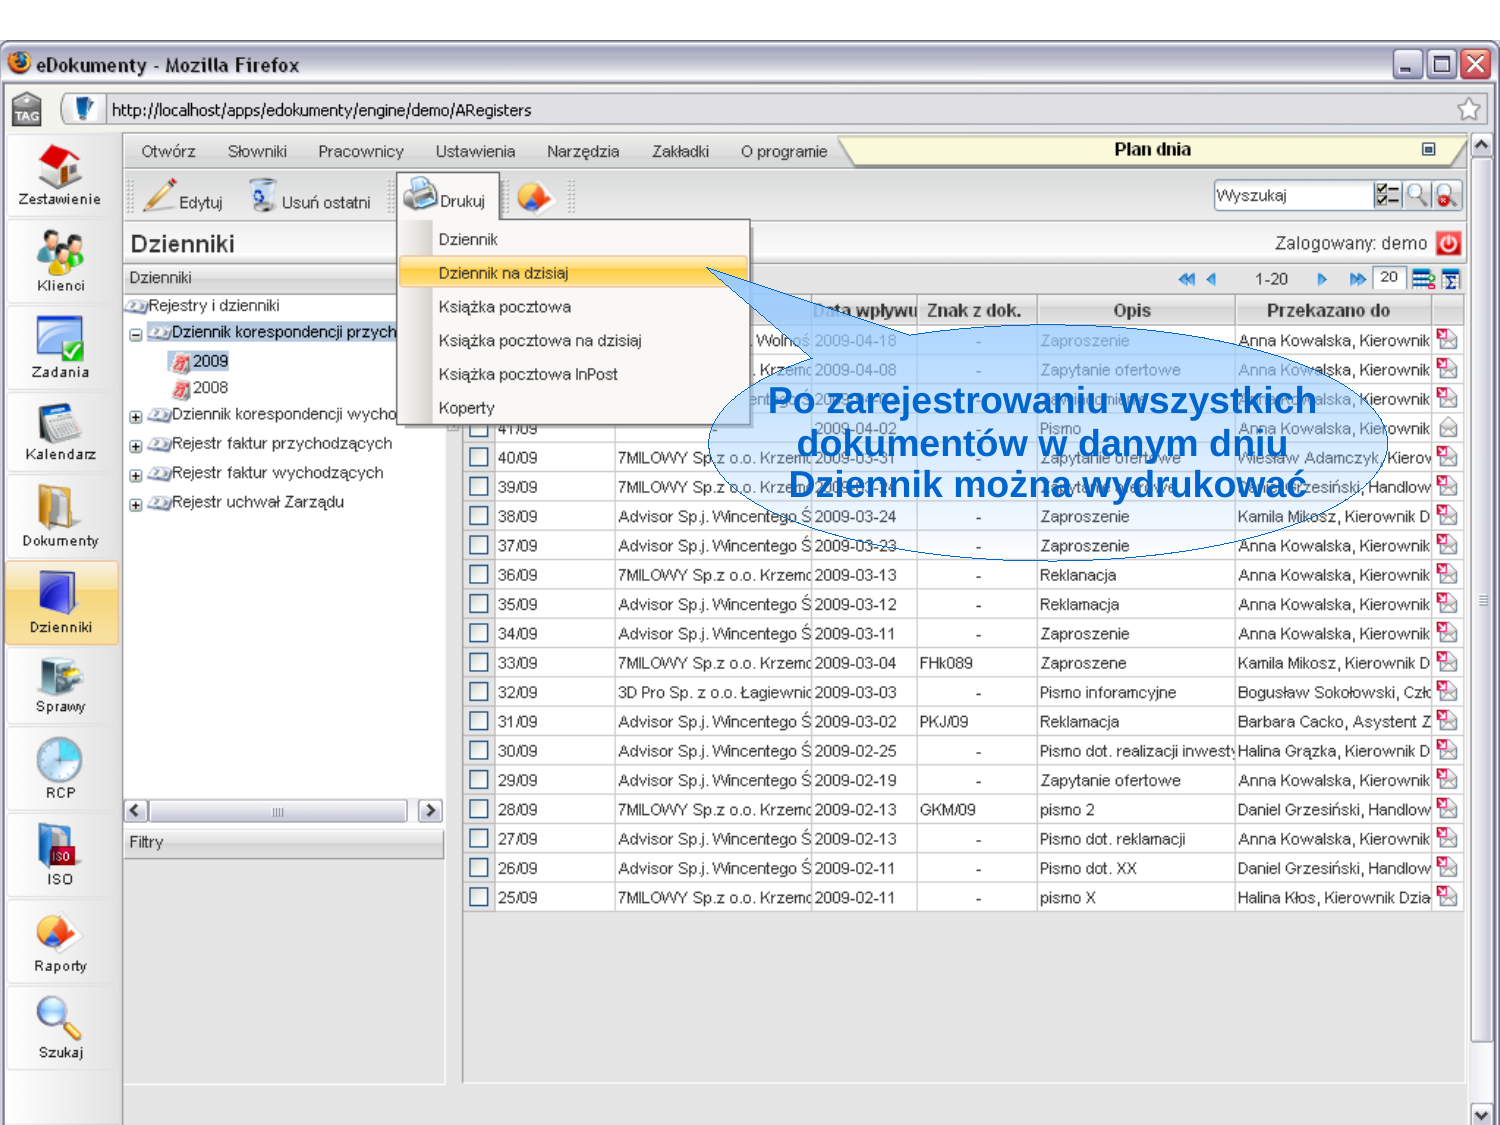

Po zarejestrowaniu wszystkich
dokumentów w danym dniu
Dziennik można wydrukować